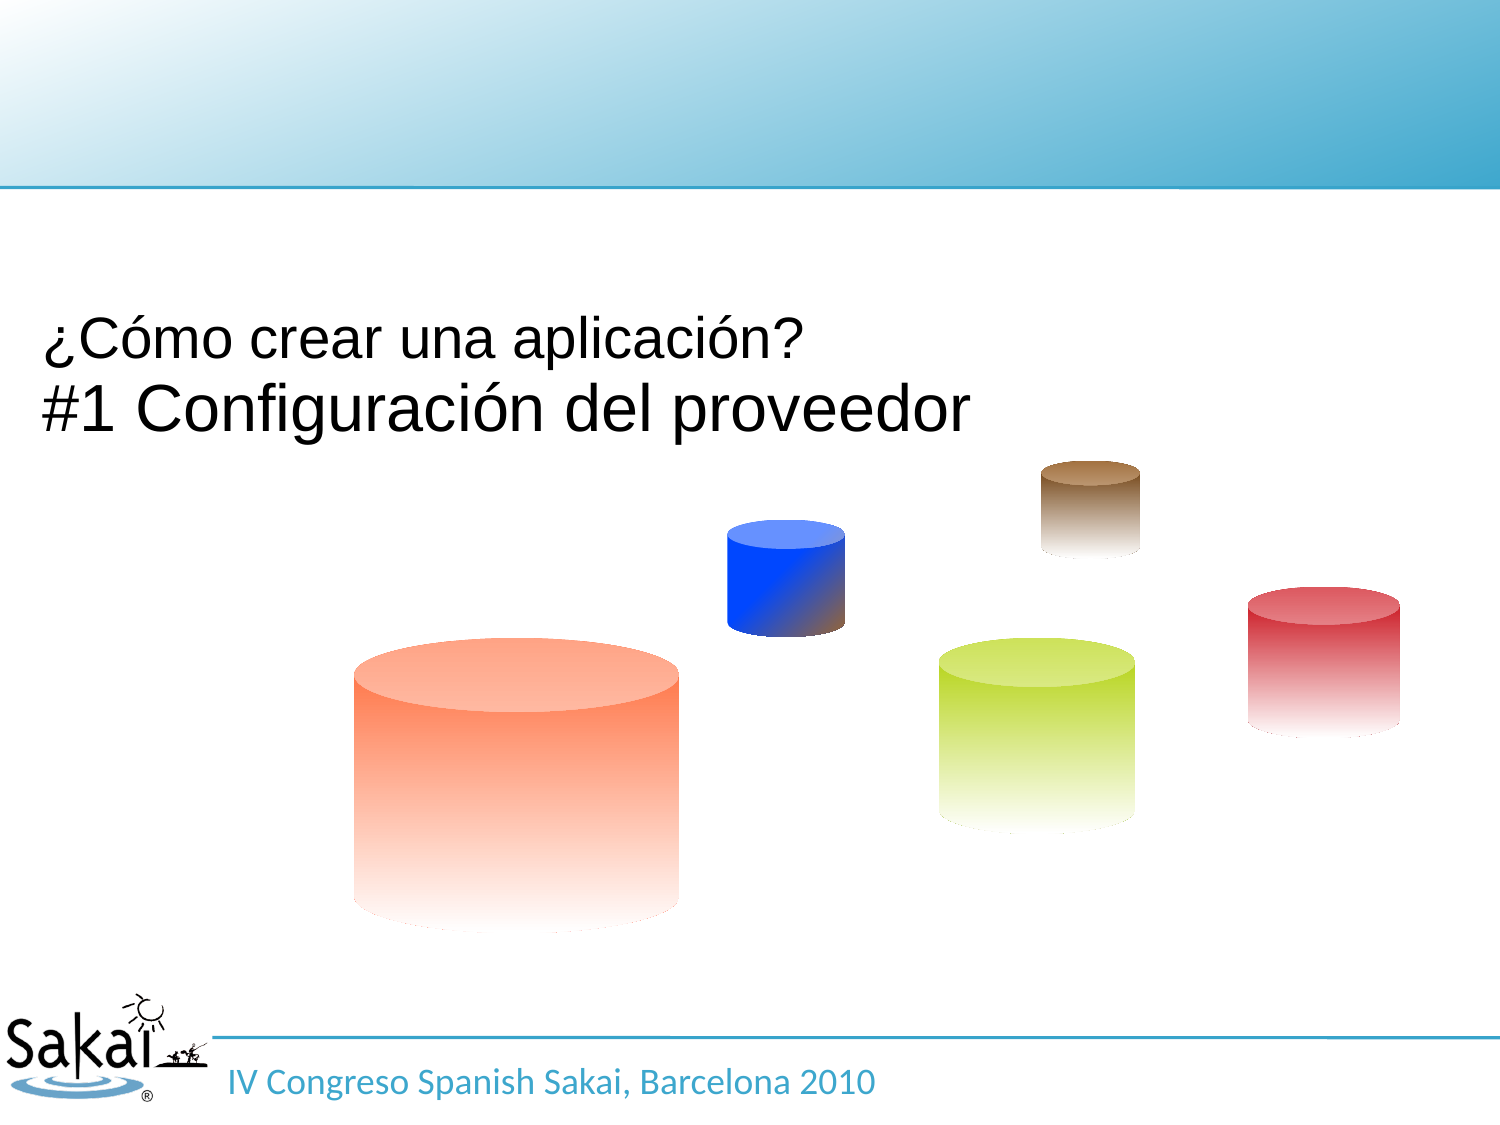

¿Cómo crear una aplicación?
#1 Configuración del proveedor